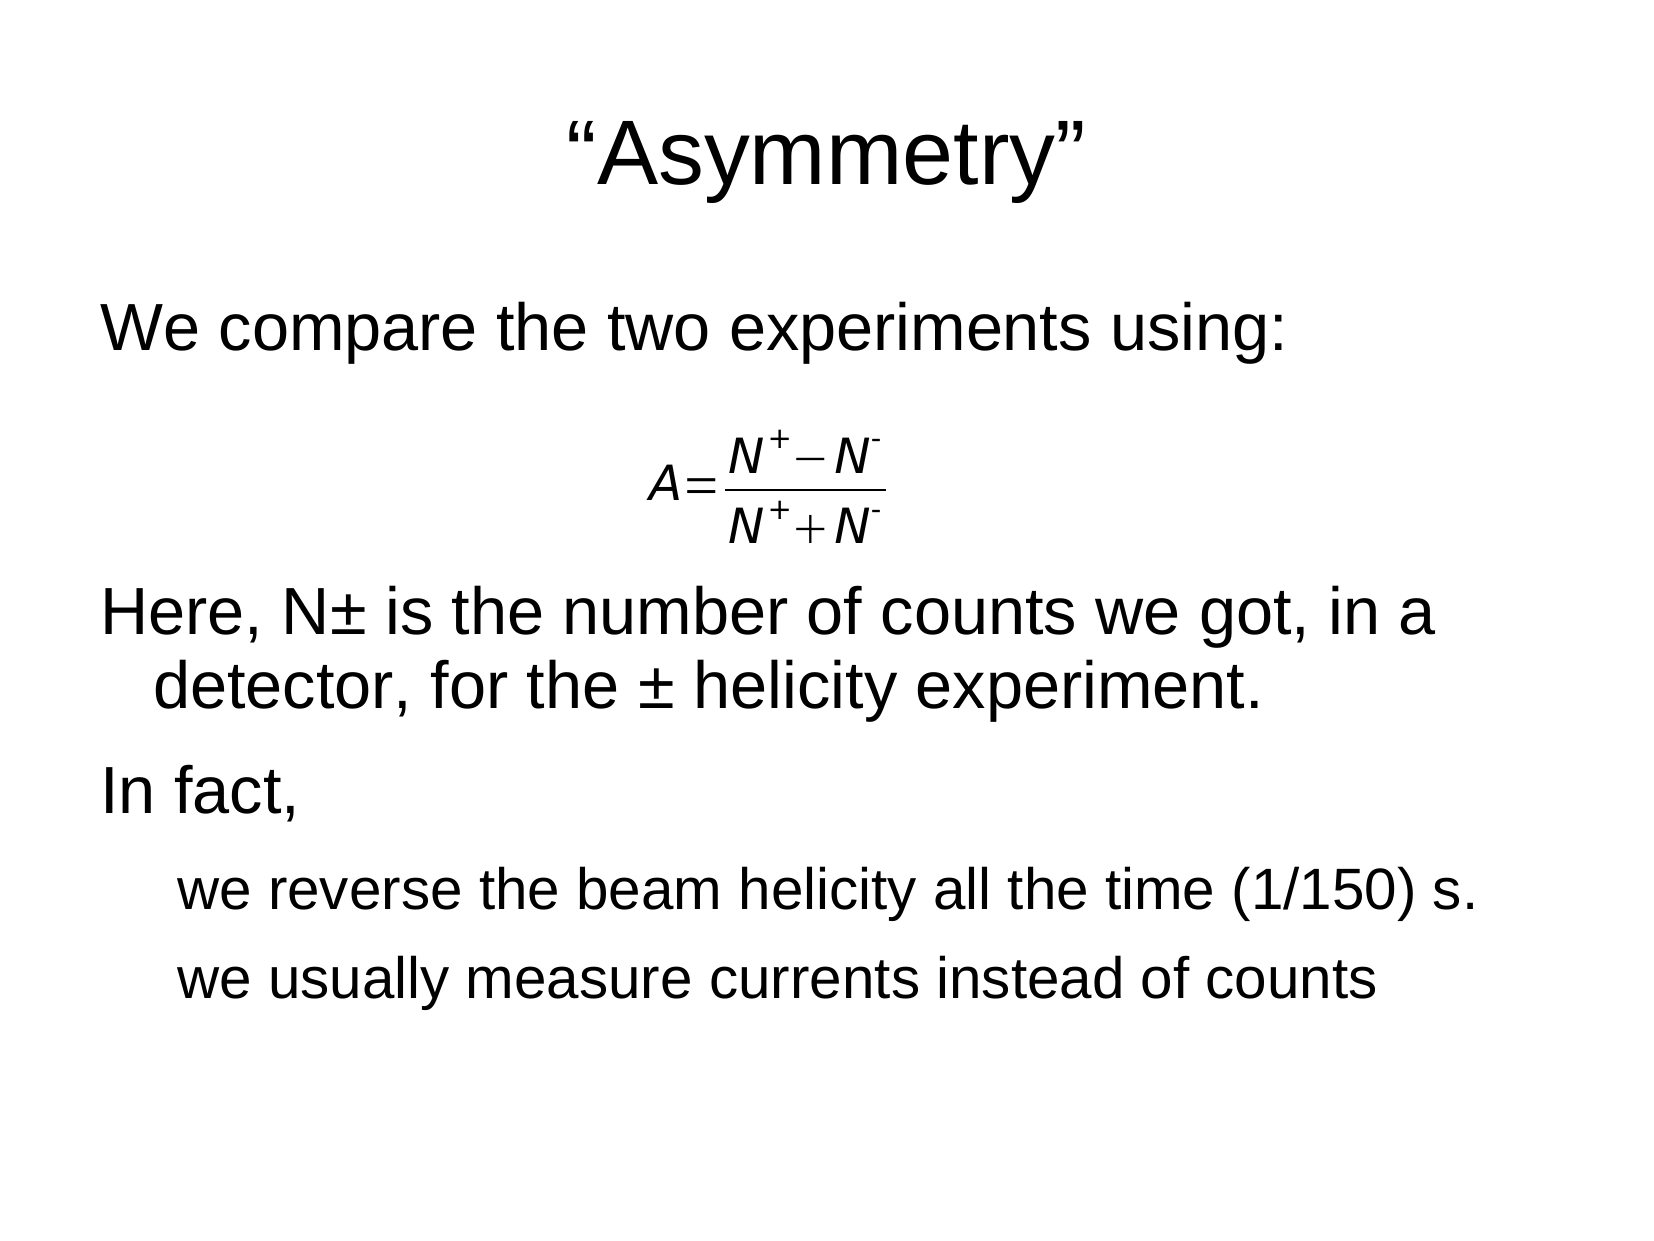

# “Asymmetry”
We compare the two experiments using:
Here, N± is the number of counts we got, in a detector, for the ± helicity experiment.
In fact,
we reverse the beam helicity all the time (1/150) s.
we usually measure currents instead of counts